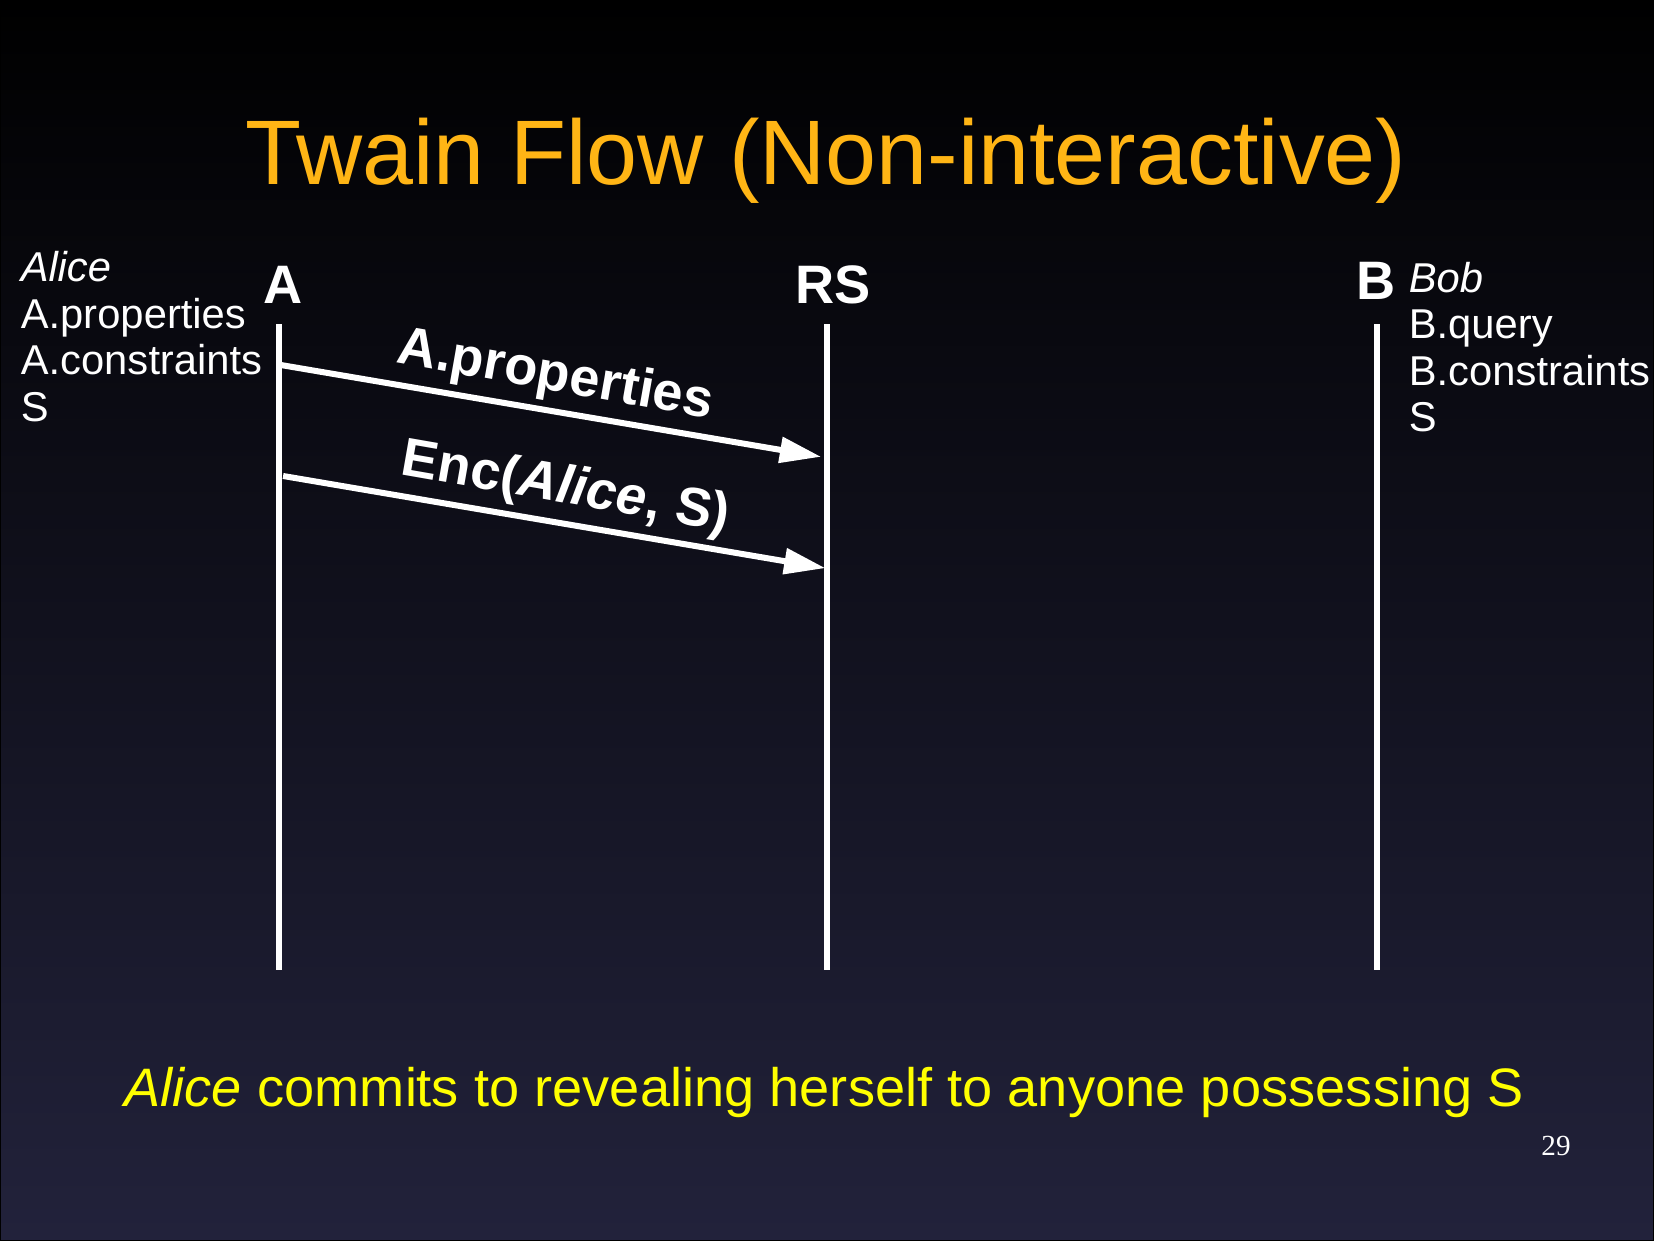

# Twain Flow (Non-interactive)
Alice
A.properties
A.constraints
S
Bob
B.query
B.constraints
S
B
A
RS
A.properties
Enc(Alice, S)
Alice commits to revealing herself to anyone possessing S
29